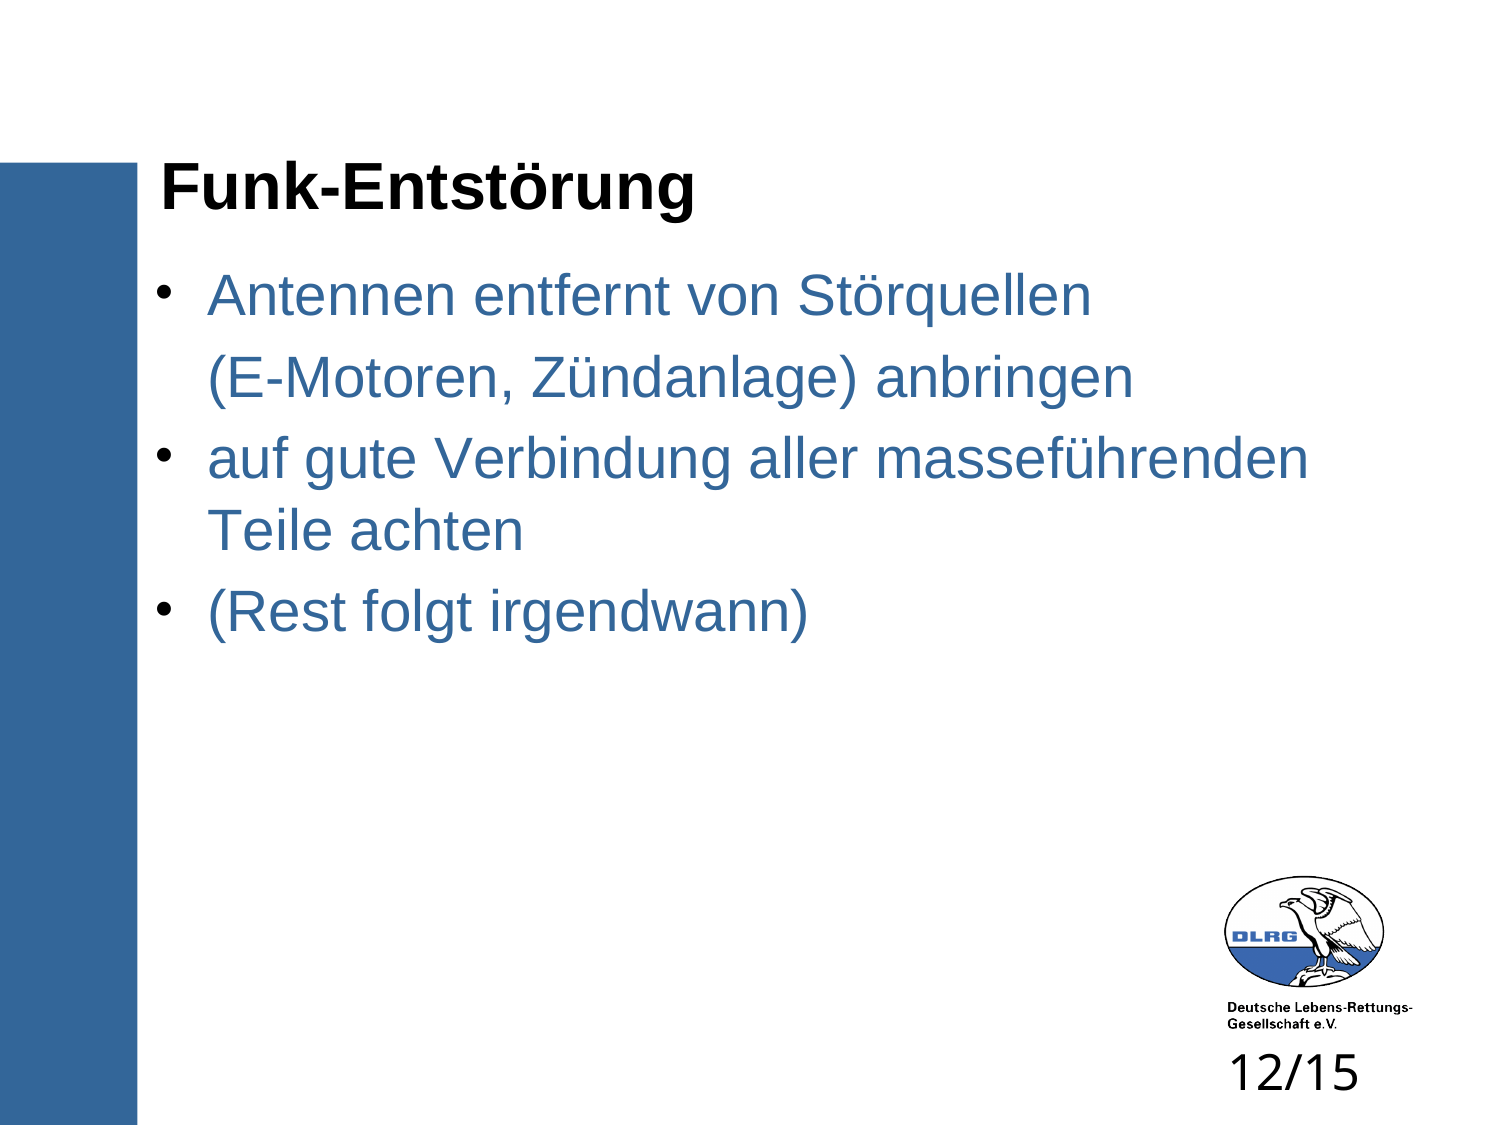

# Funk-Entstörung
Antennen entfernt von Störquellen
(E-Motoren, Zündanlage) anbringen
auf gute Verbindung aller masseführenden Teile achten
(Rest folgt irgendwann)